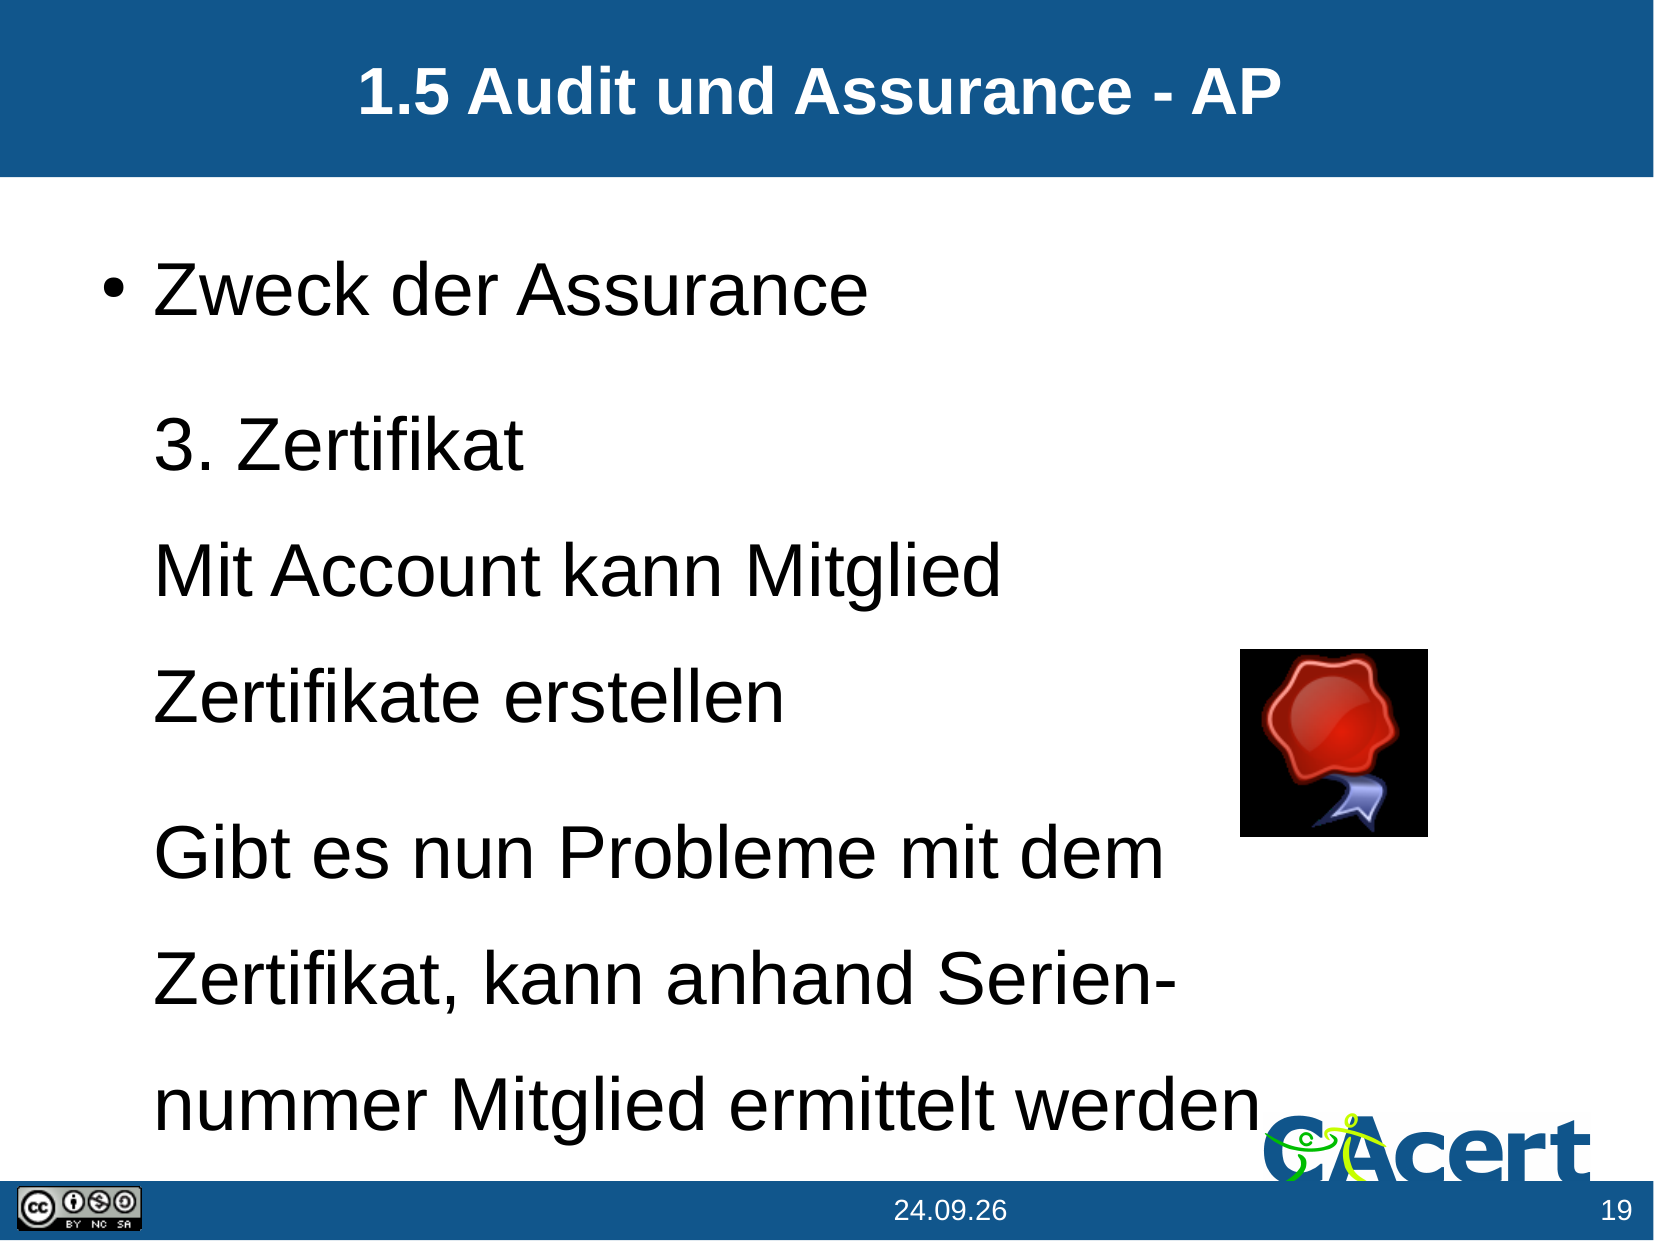

# 1.5 Audit und Assurance - AP
Zweck der Assurance
3. Zertifikat
Mit Account kann Mitglied
Zertifikate erstellen
Gibt es nun Probleme mit dem
Zertifikat, kann anhand Serien-
nummer Mitglied ermittelt werden